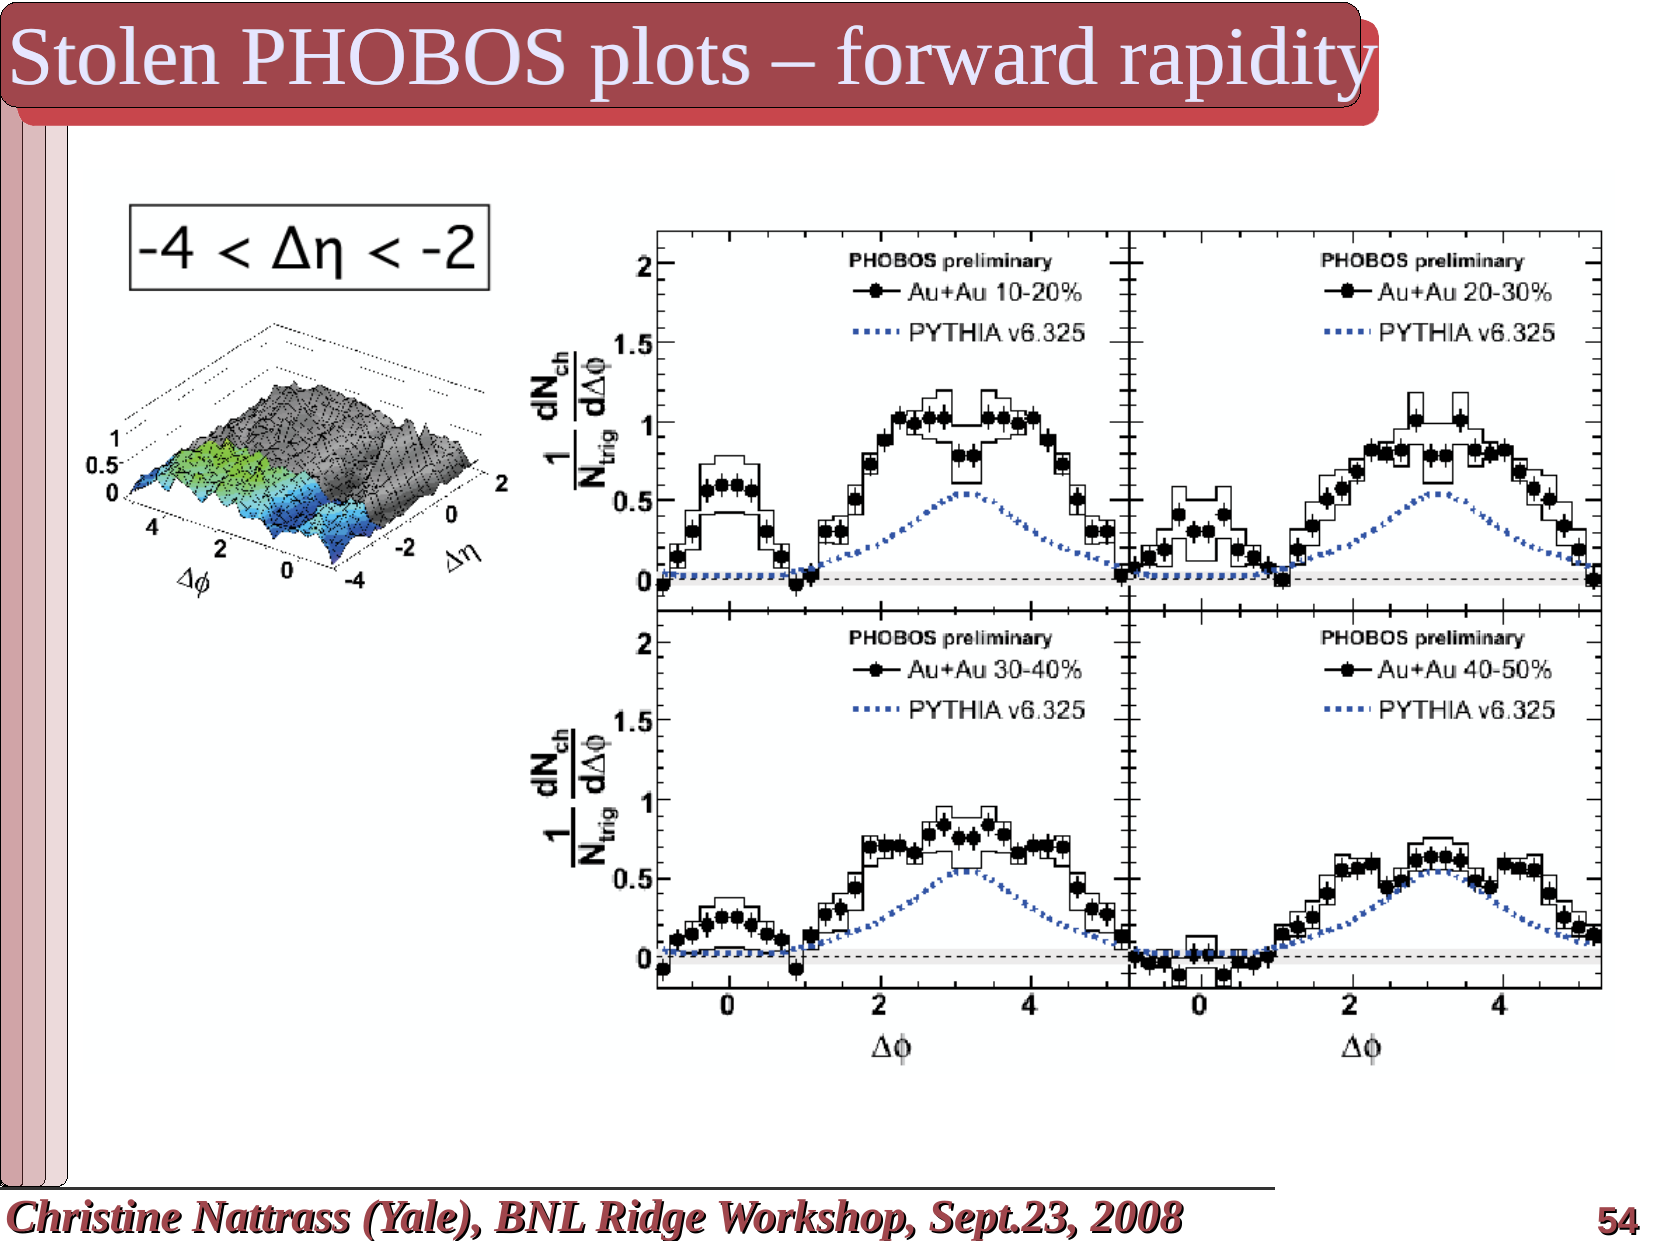

# Stolen PHOBOS plots – forward rapidity